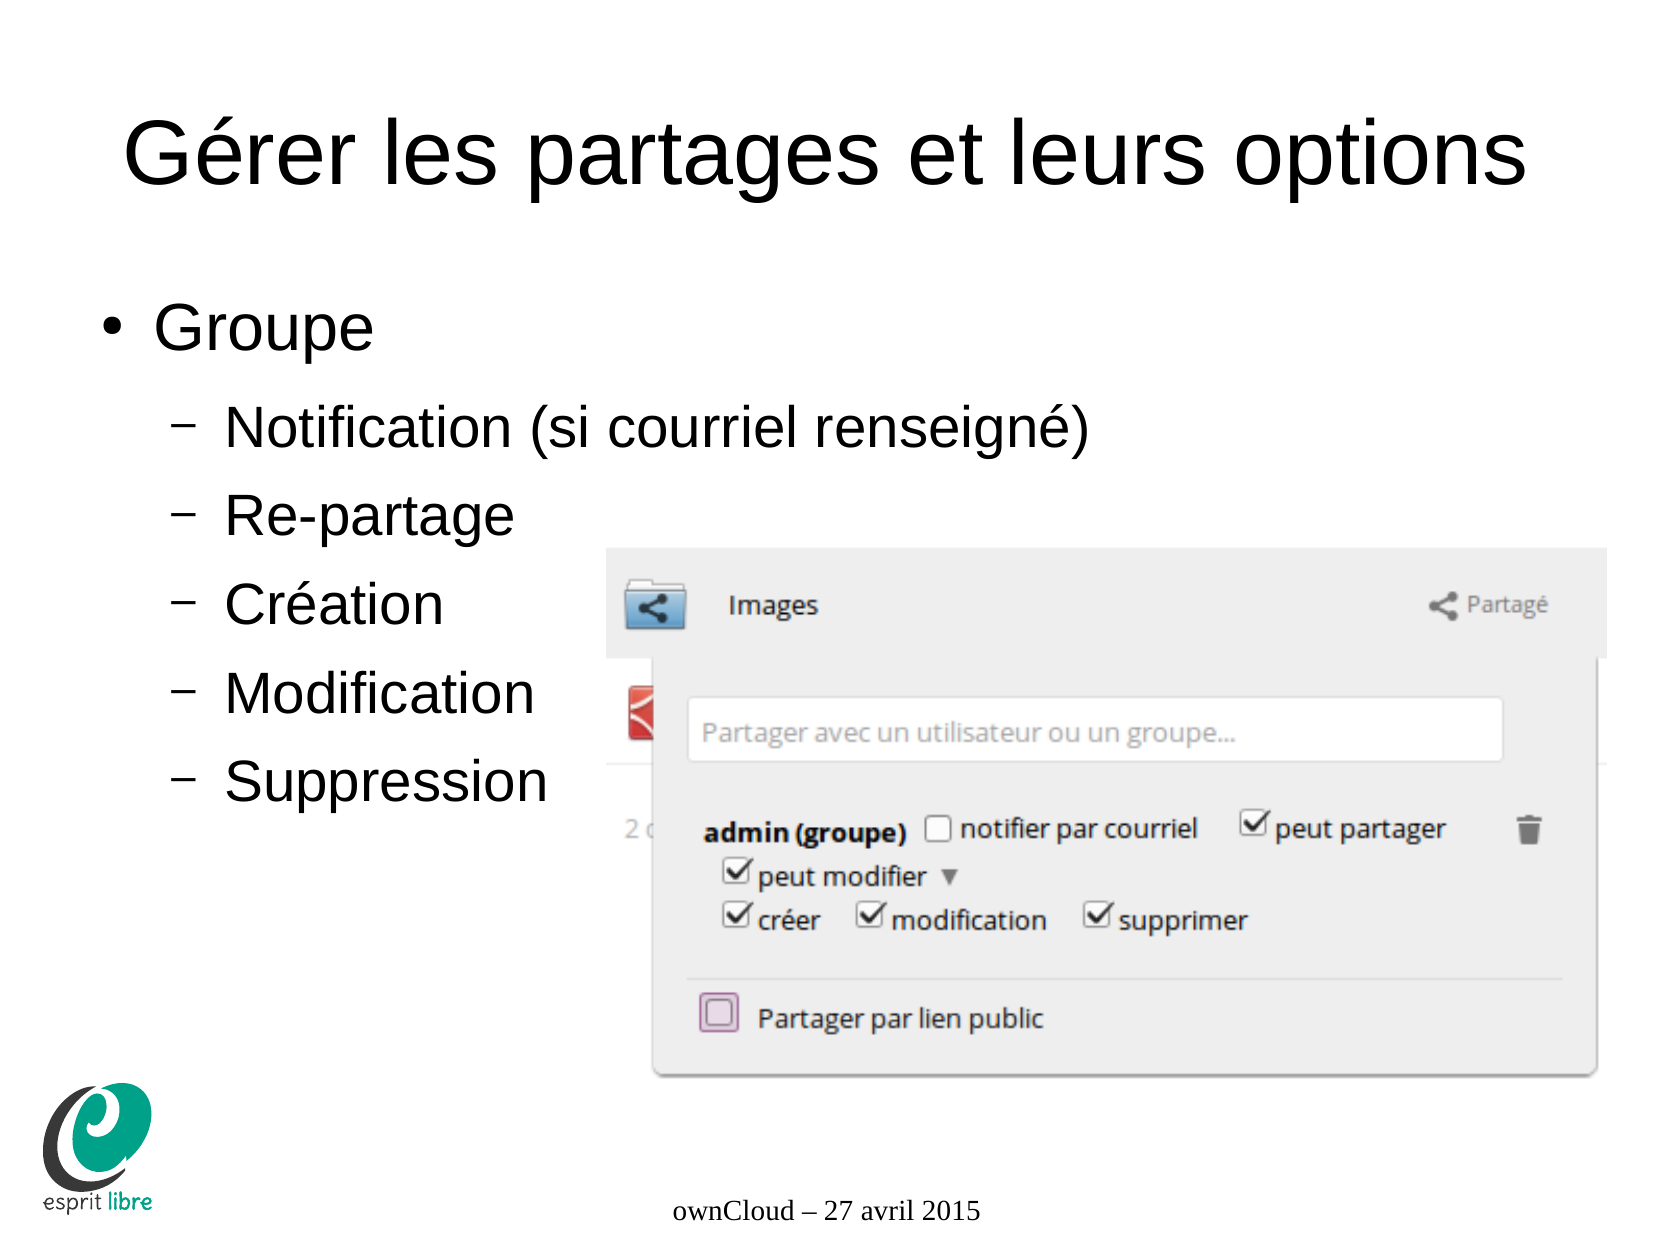

# Gérer les partages et leurs options
Groupe
Notification (si courriel renseigné)
Re-partage
Création
Modification
Suppression